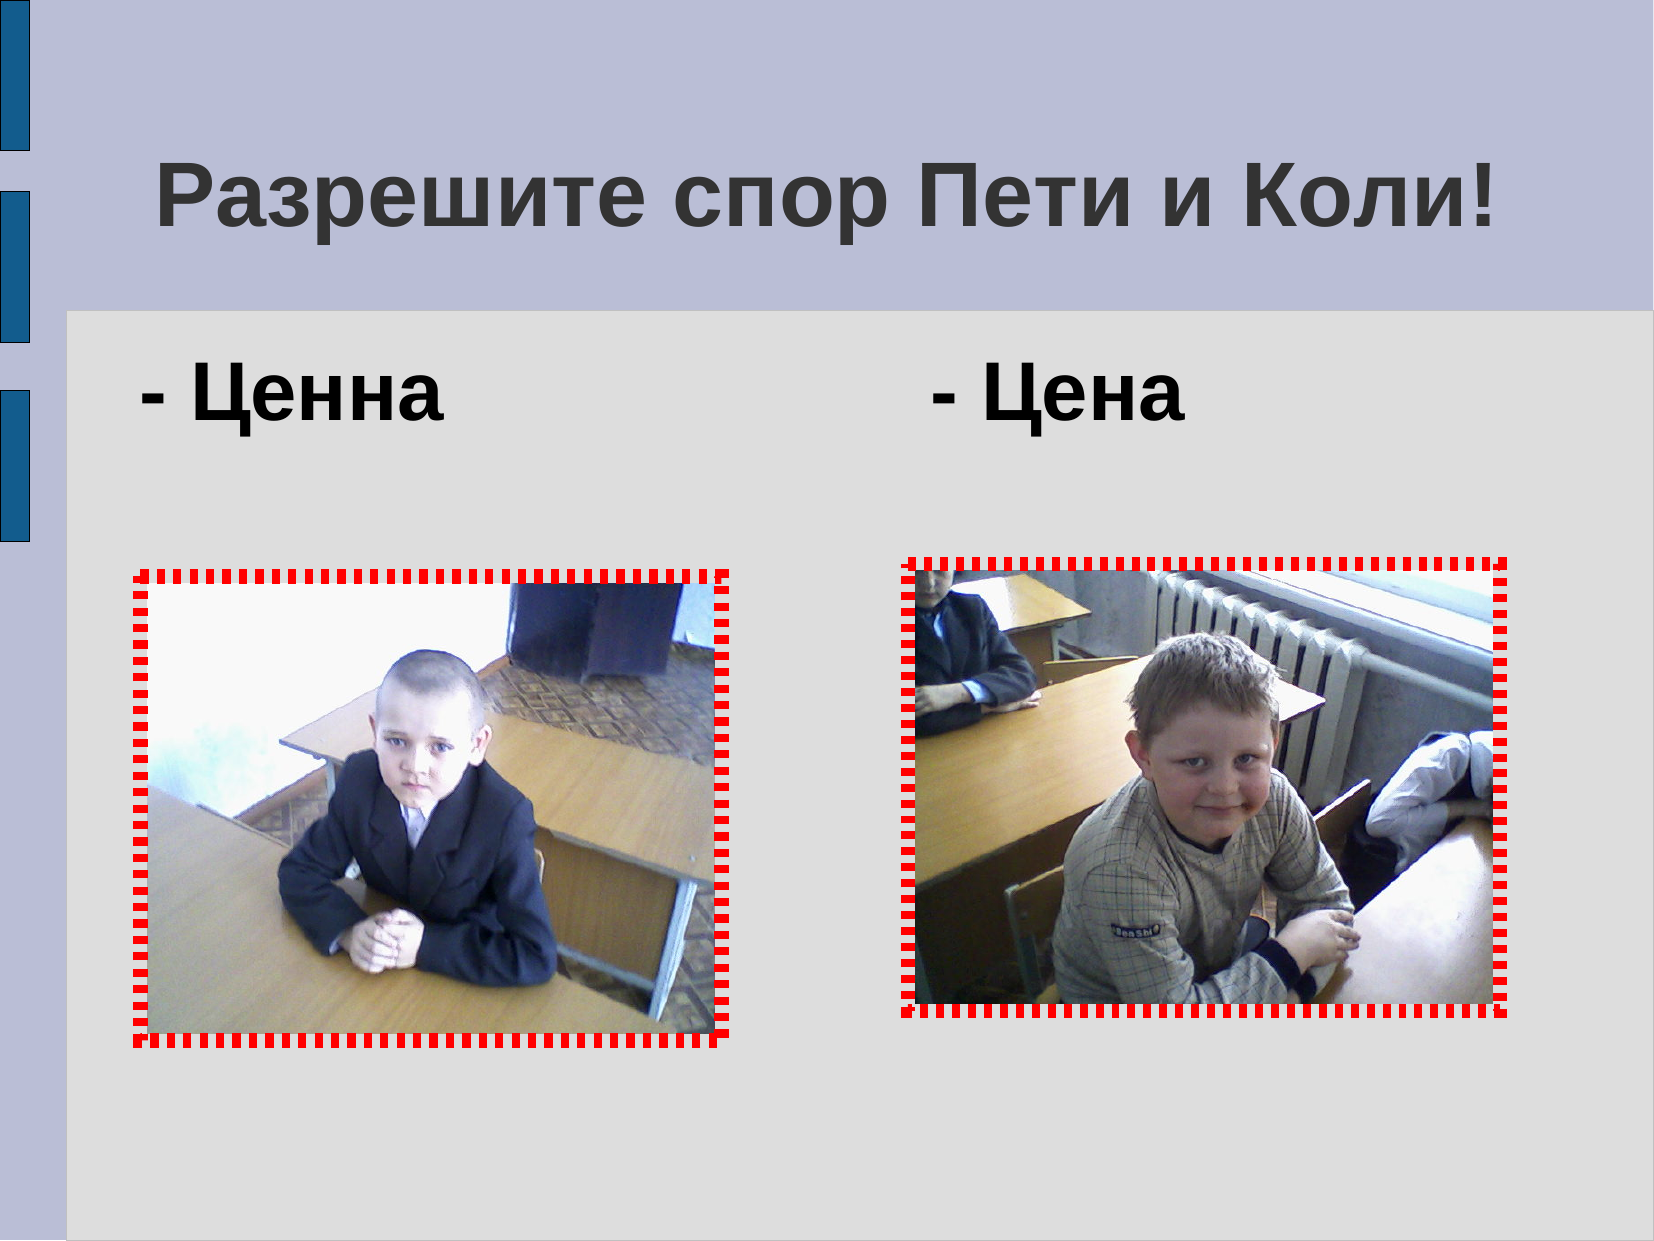

# Разрешите спор Пети и Коли!
- Ценна - Цена